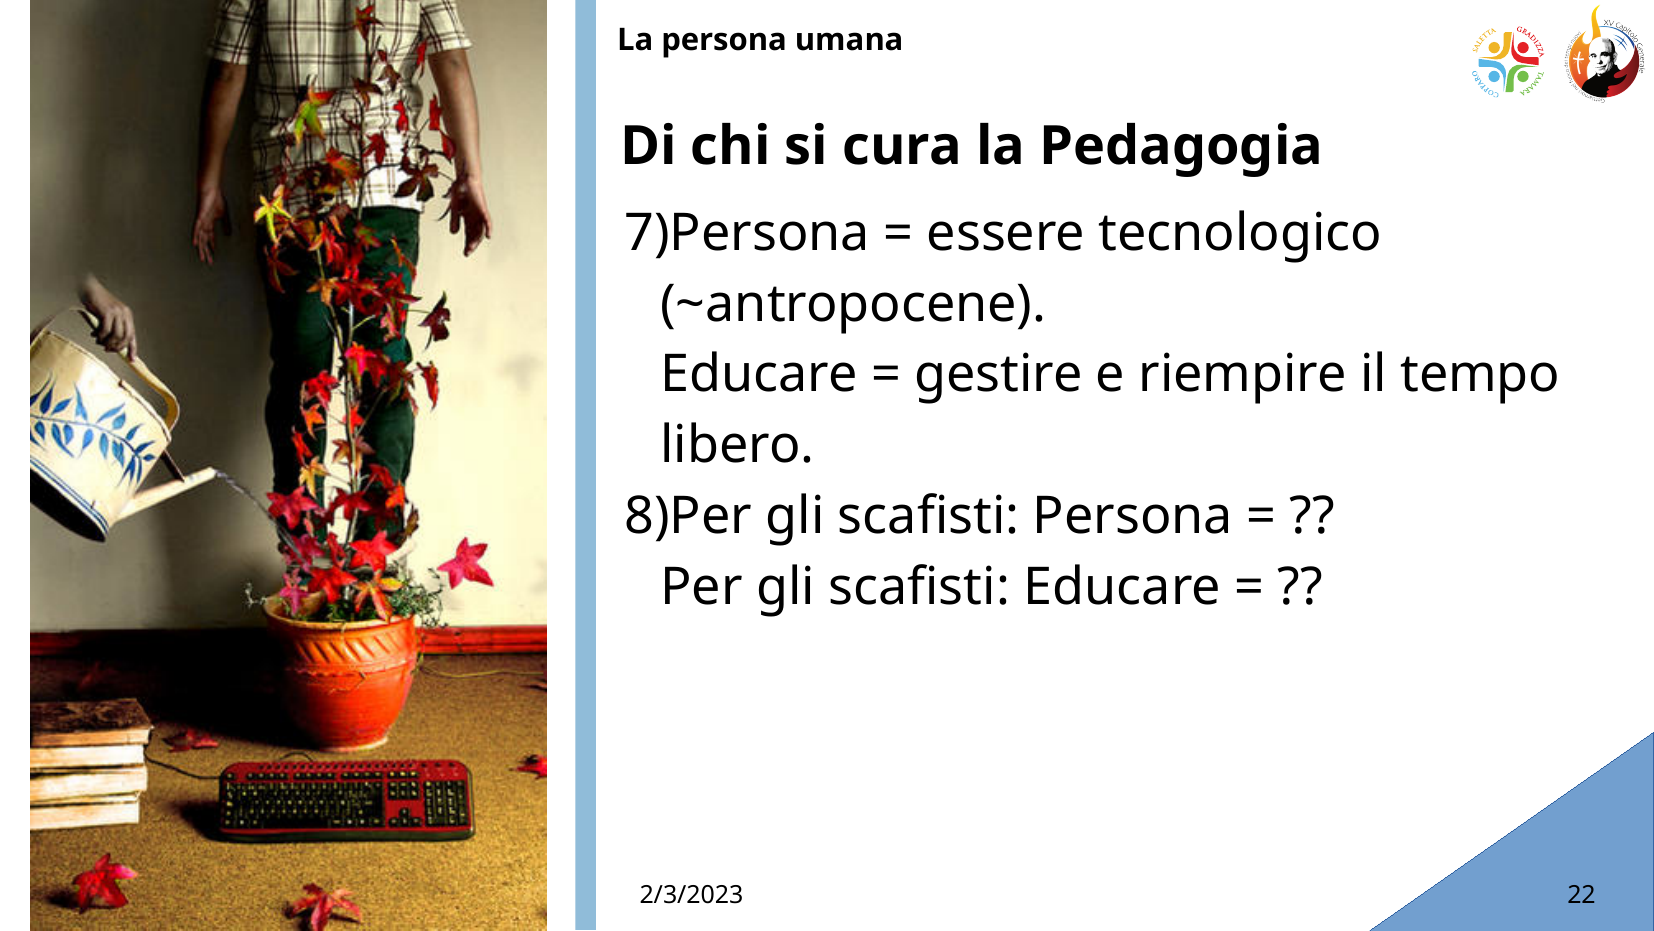

La persona umana
Di chi si cura la Pedagogia
# Persona = essere tecnologico (~antropocene). Educare = gestire e riempire il tempo libero.
Per gli scafisti: Persona = ??
Per gli scafisti: Educare = ??